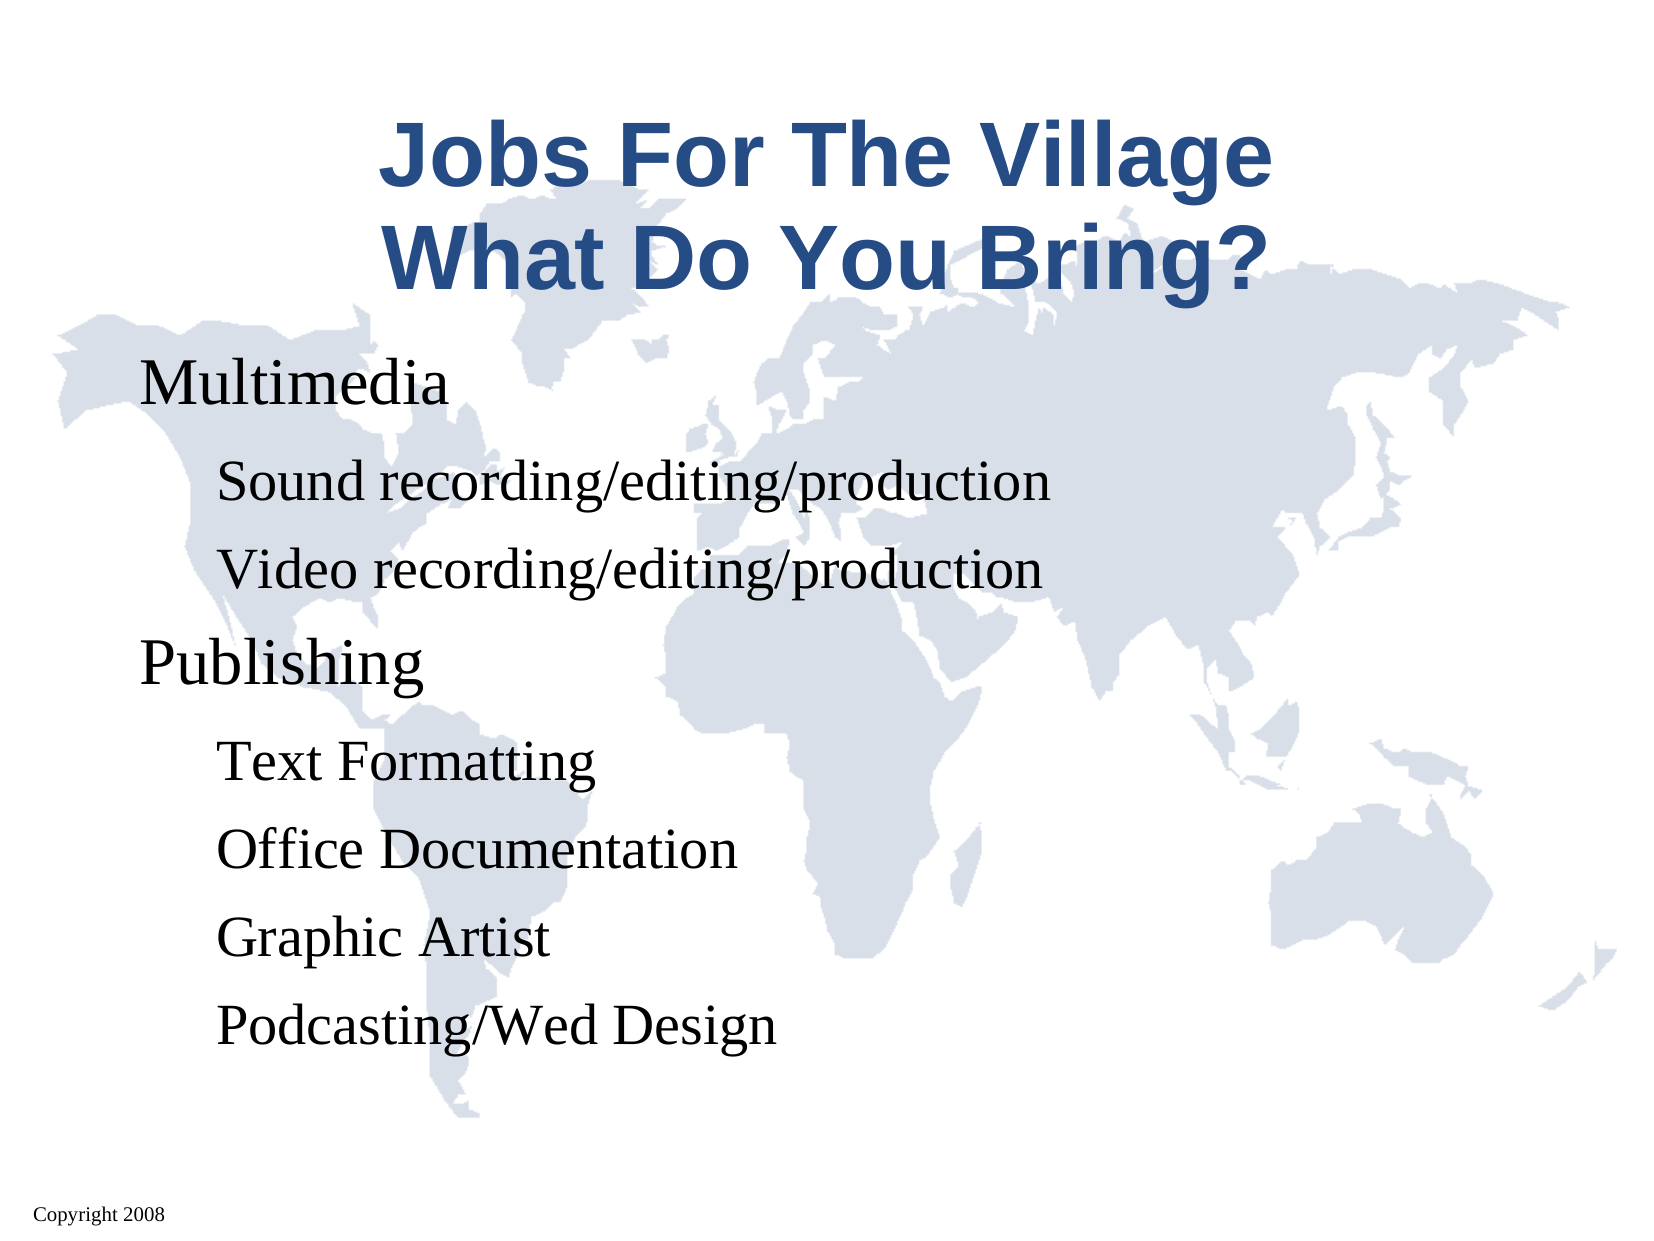

# Jobs For The Village What Do You Bring?
Multimedia
Sound recording/editing/production
Video recording/editing/production
Publishing
Text Formatting
Office Documentation
Graphic Artist
Podcasting/Wed Design